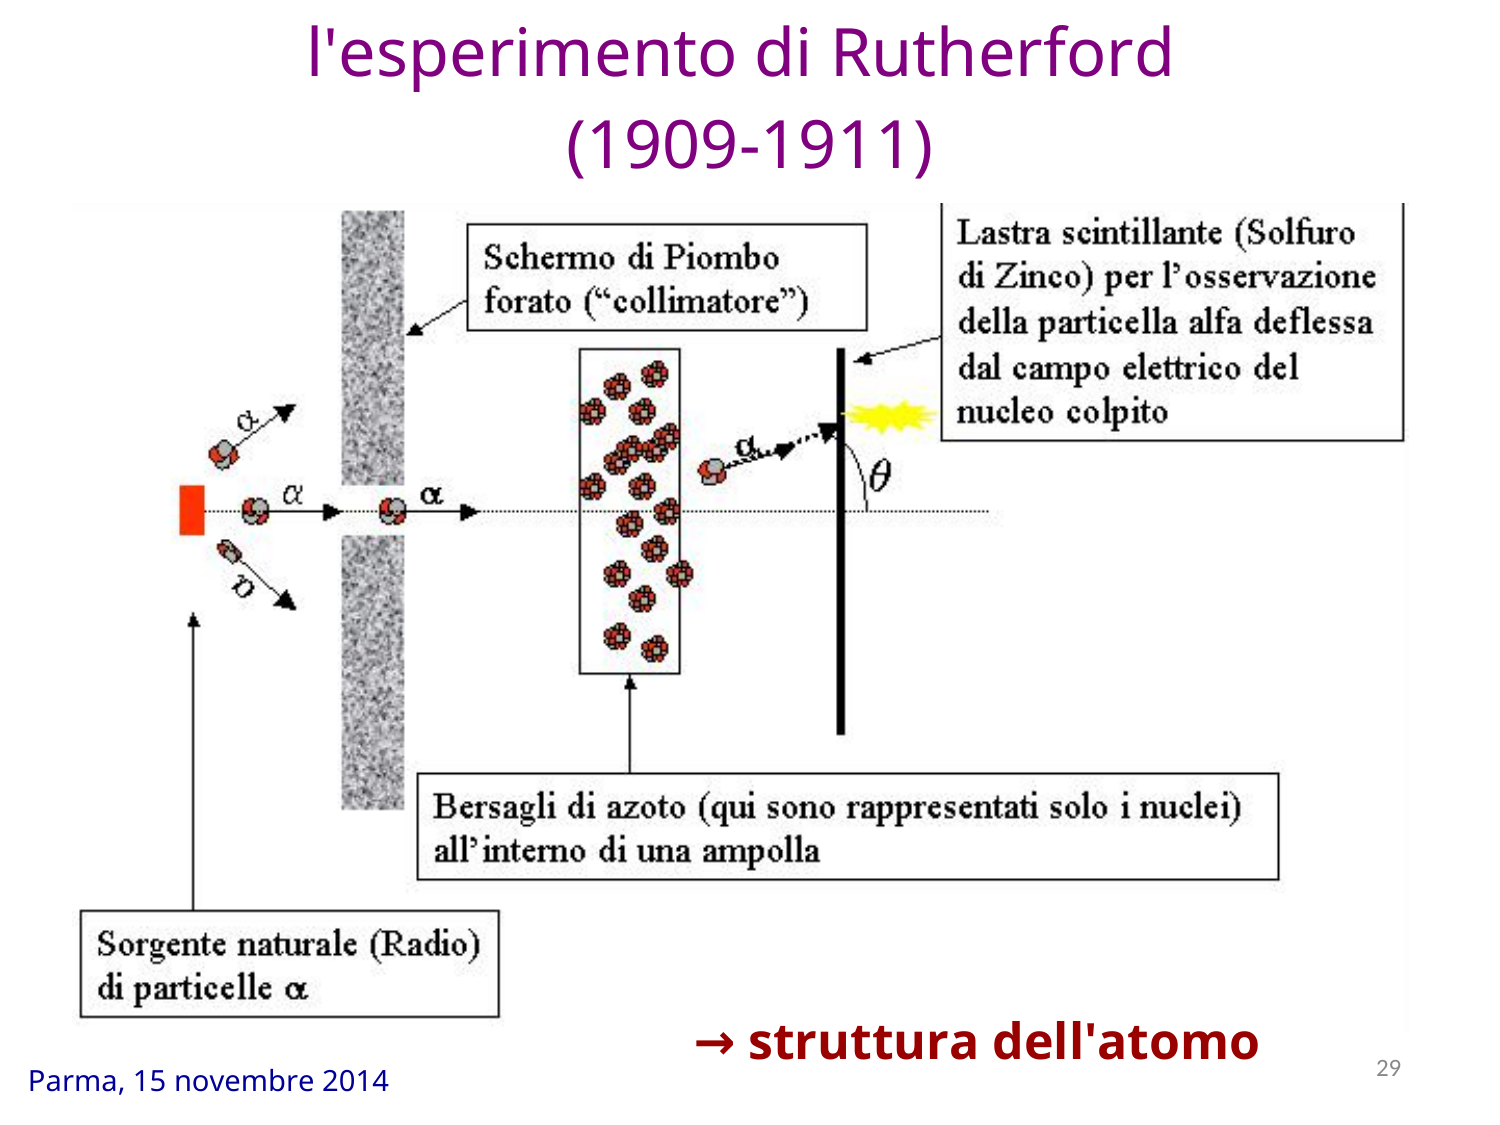

l'esperimento di Rutherford
(1909-1911)
→ struttura dell'atomo
29